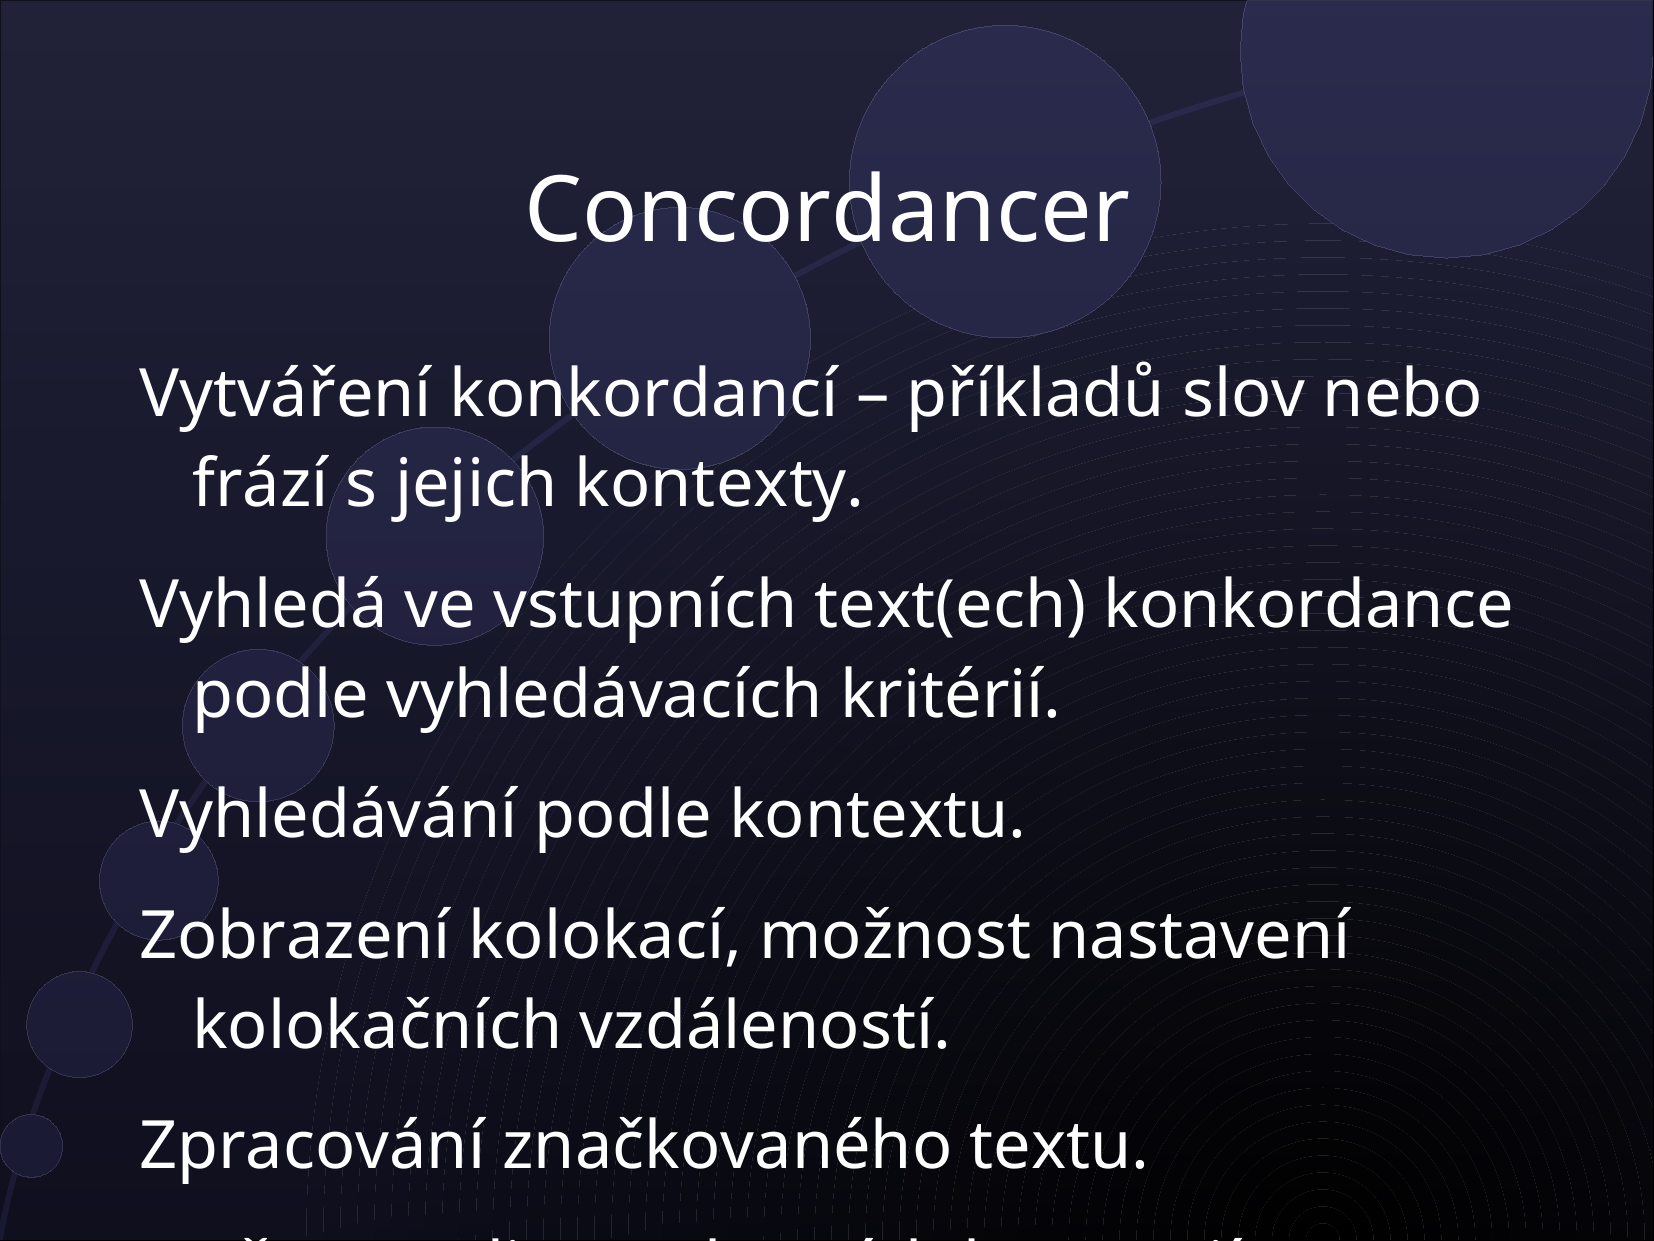

# Concordancer
Vytváření konkordancí – příkladů slov nebo frází s jejich kontexty.
Vyhledá ve vstupních text(ech) konkordance podle vyhledávacích kritérií.
Vyhledávání podle kontextu.
Zobrazení kolokací, možnost nastavení kolokačních vzdáleností.
Zpracování značkovaného textu.
Možnost editace vlastních kategorií.